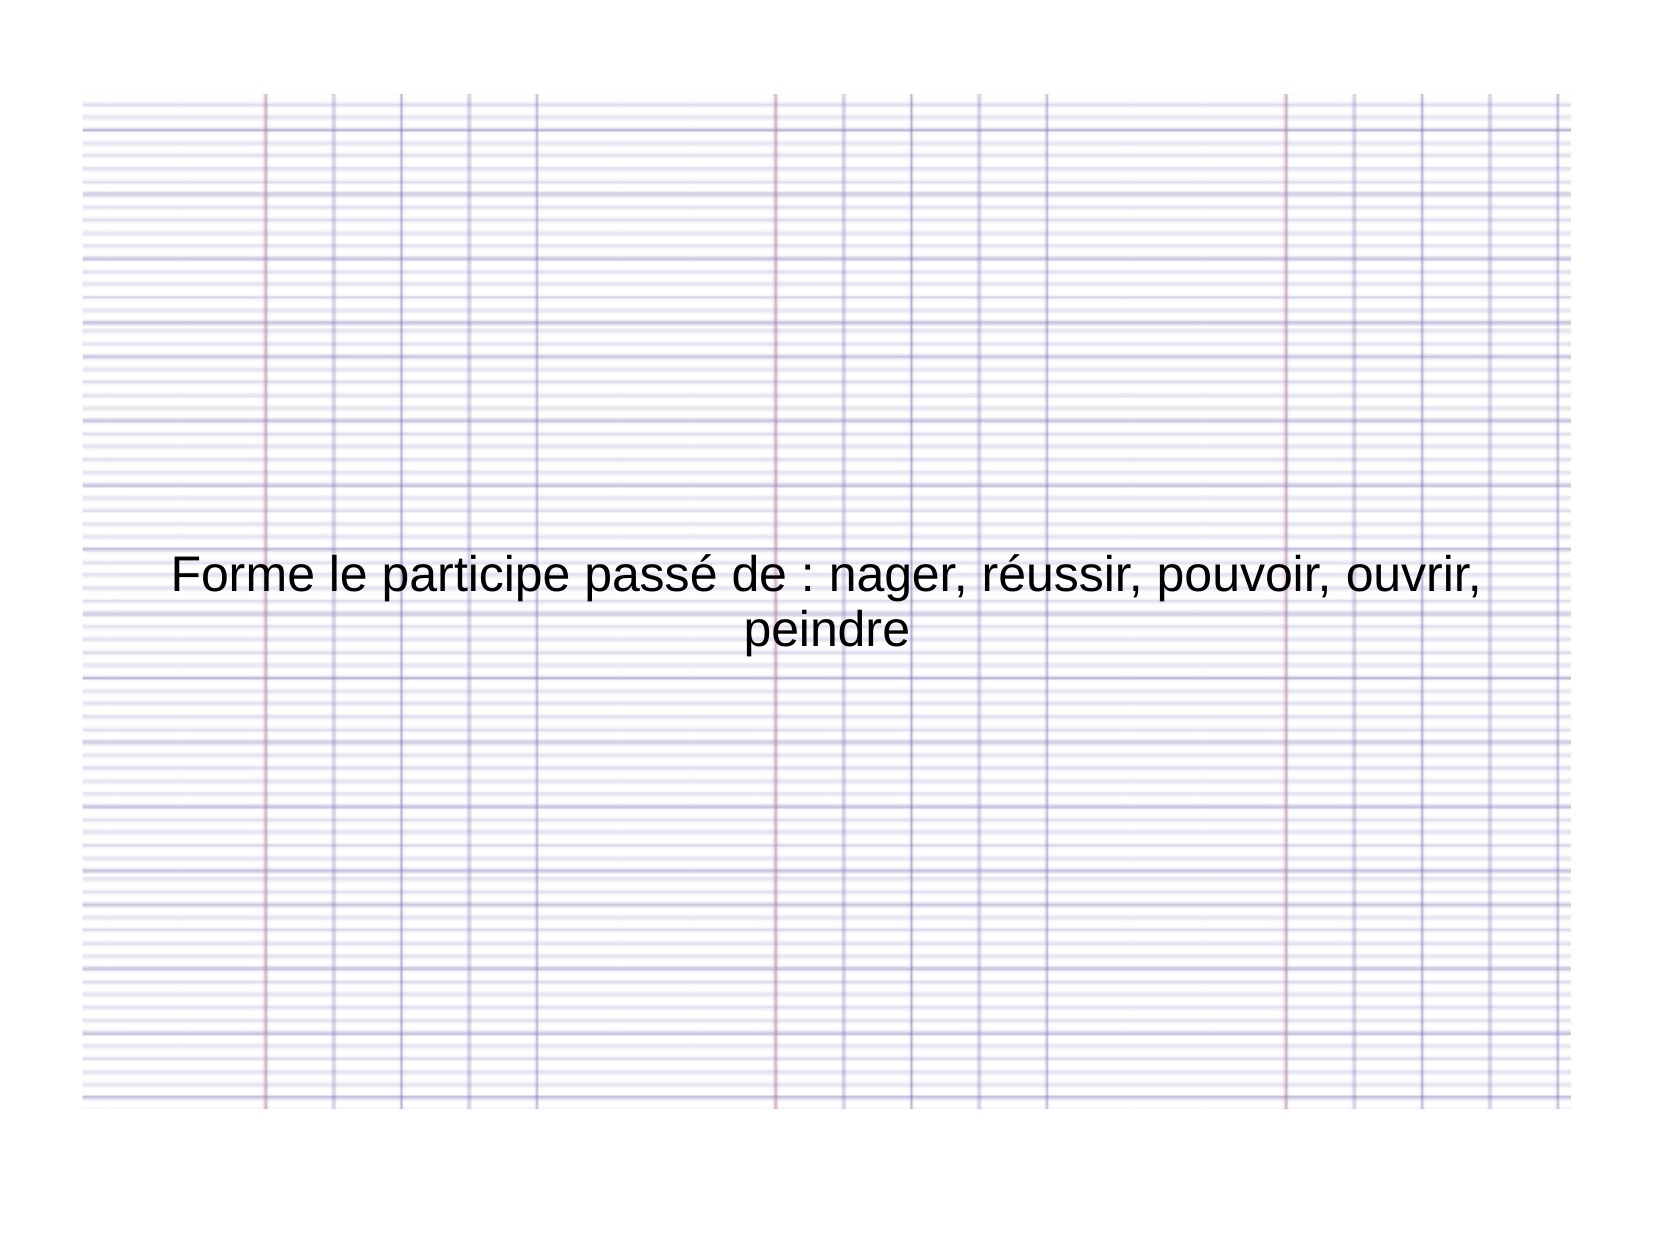

# Forme le participe passé de : nager, réussir, pouvoir, ouvrir, peindre